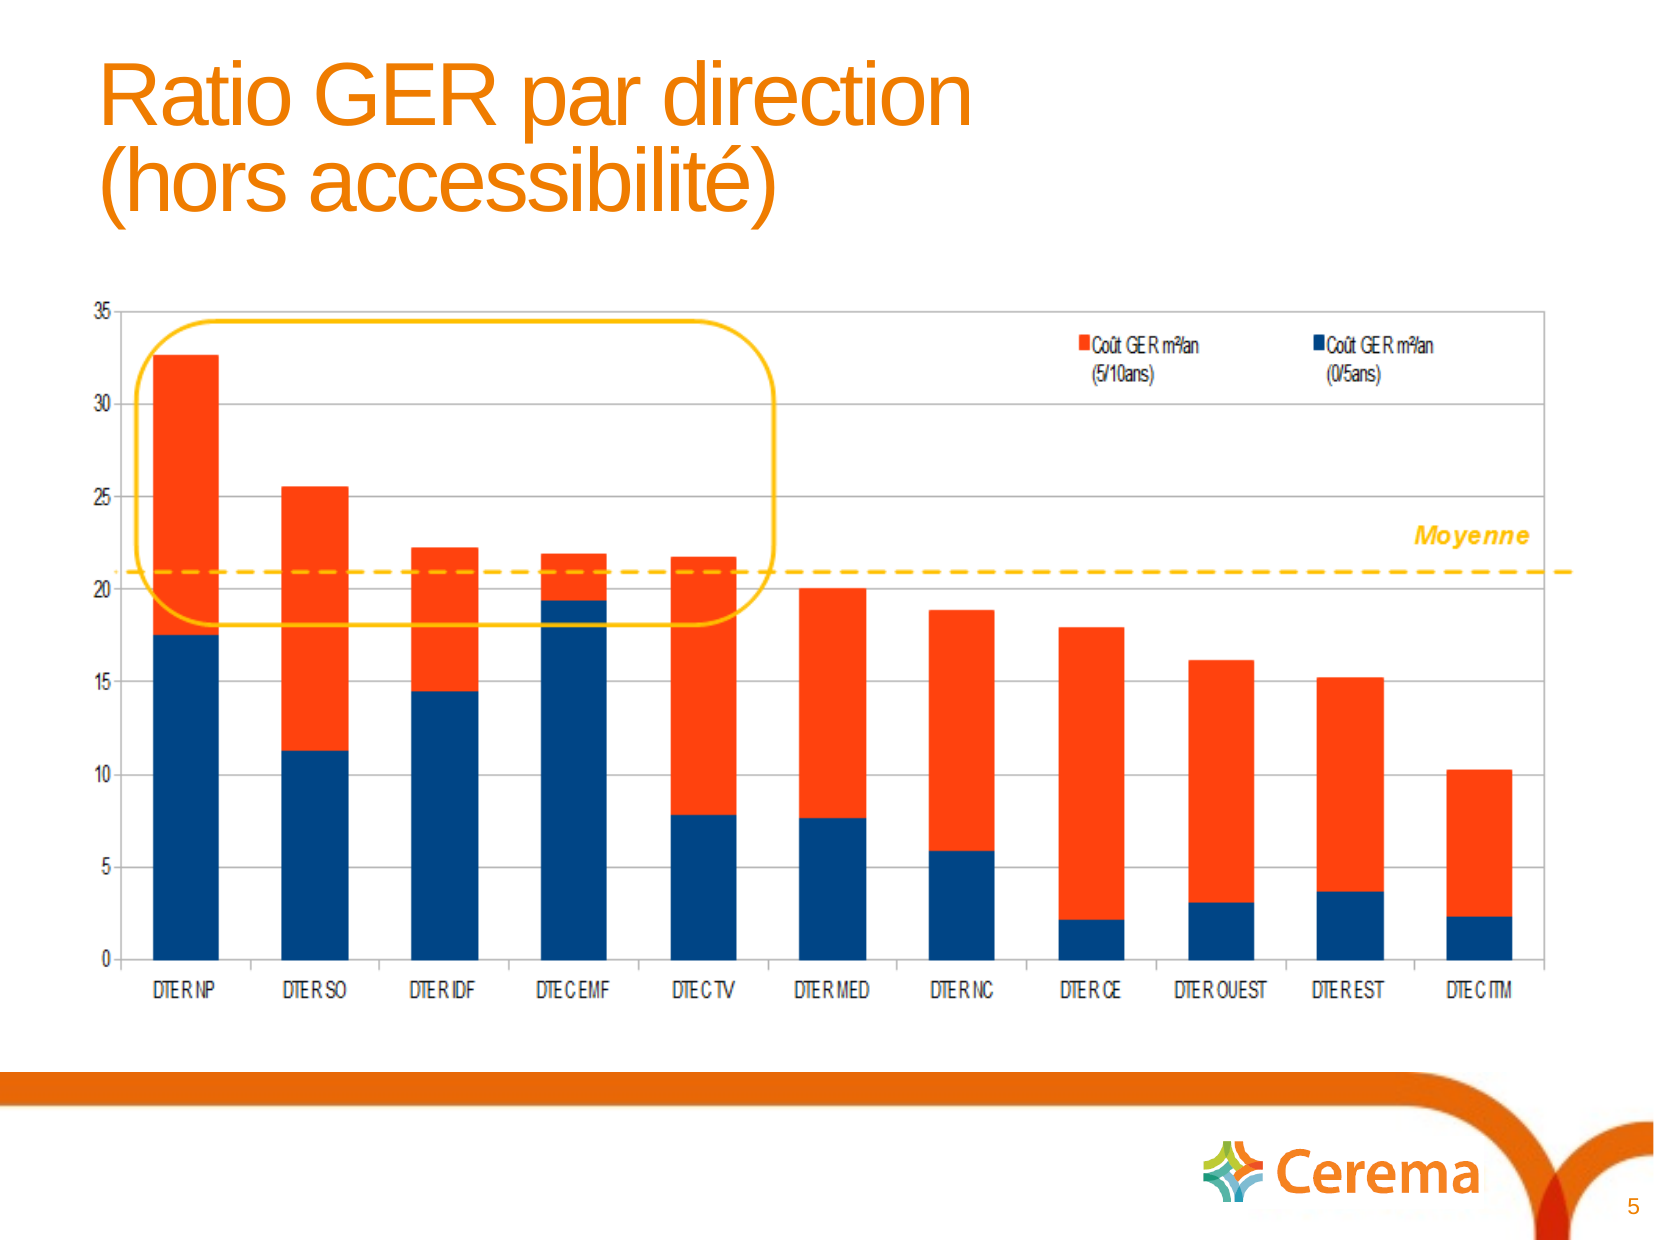

# Ratio GER par direction (hors accessibilité)